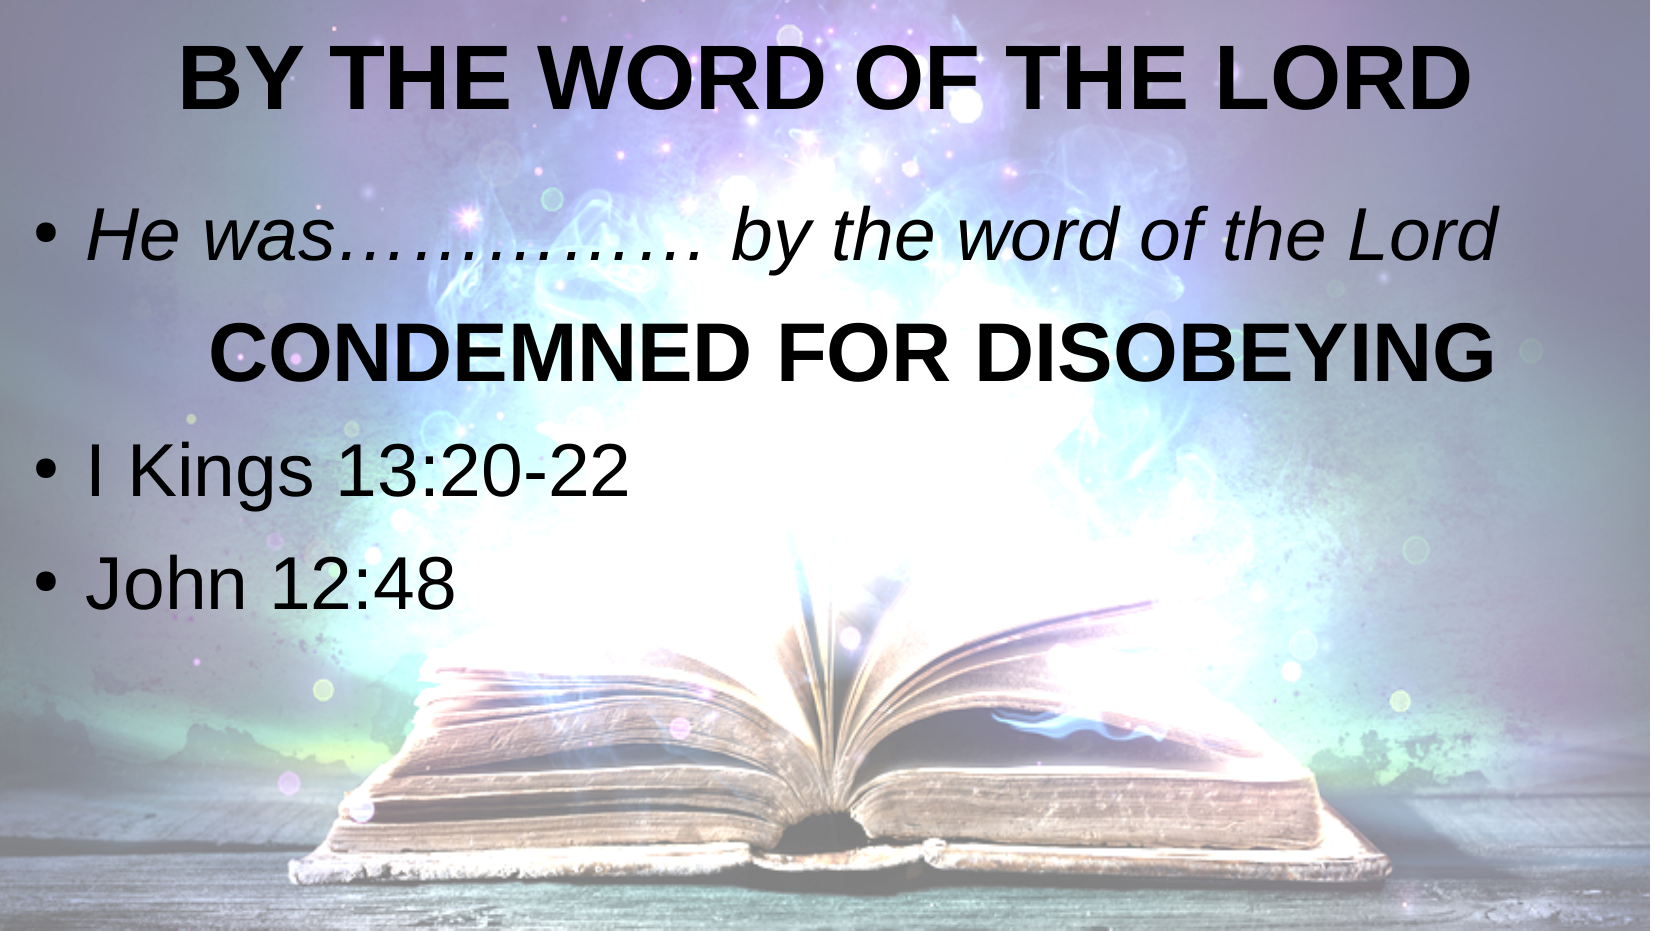

# BY THE WORD OF THE LORD
He was…………… by the word of the Lord
CONDEMNED FOR DISOBEYING
I Kings 13:20-22
John 12:48